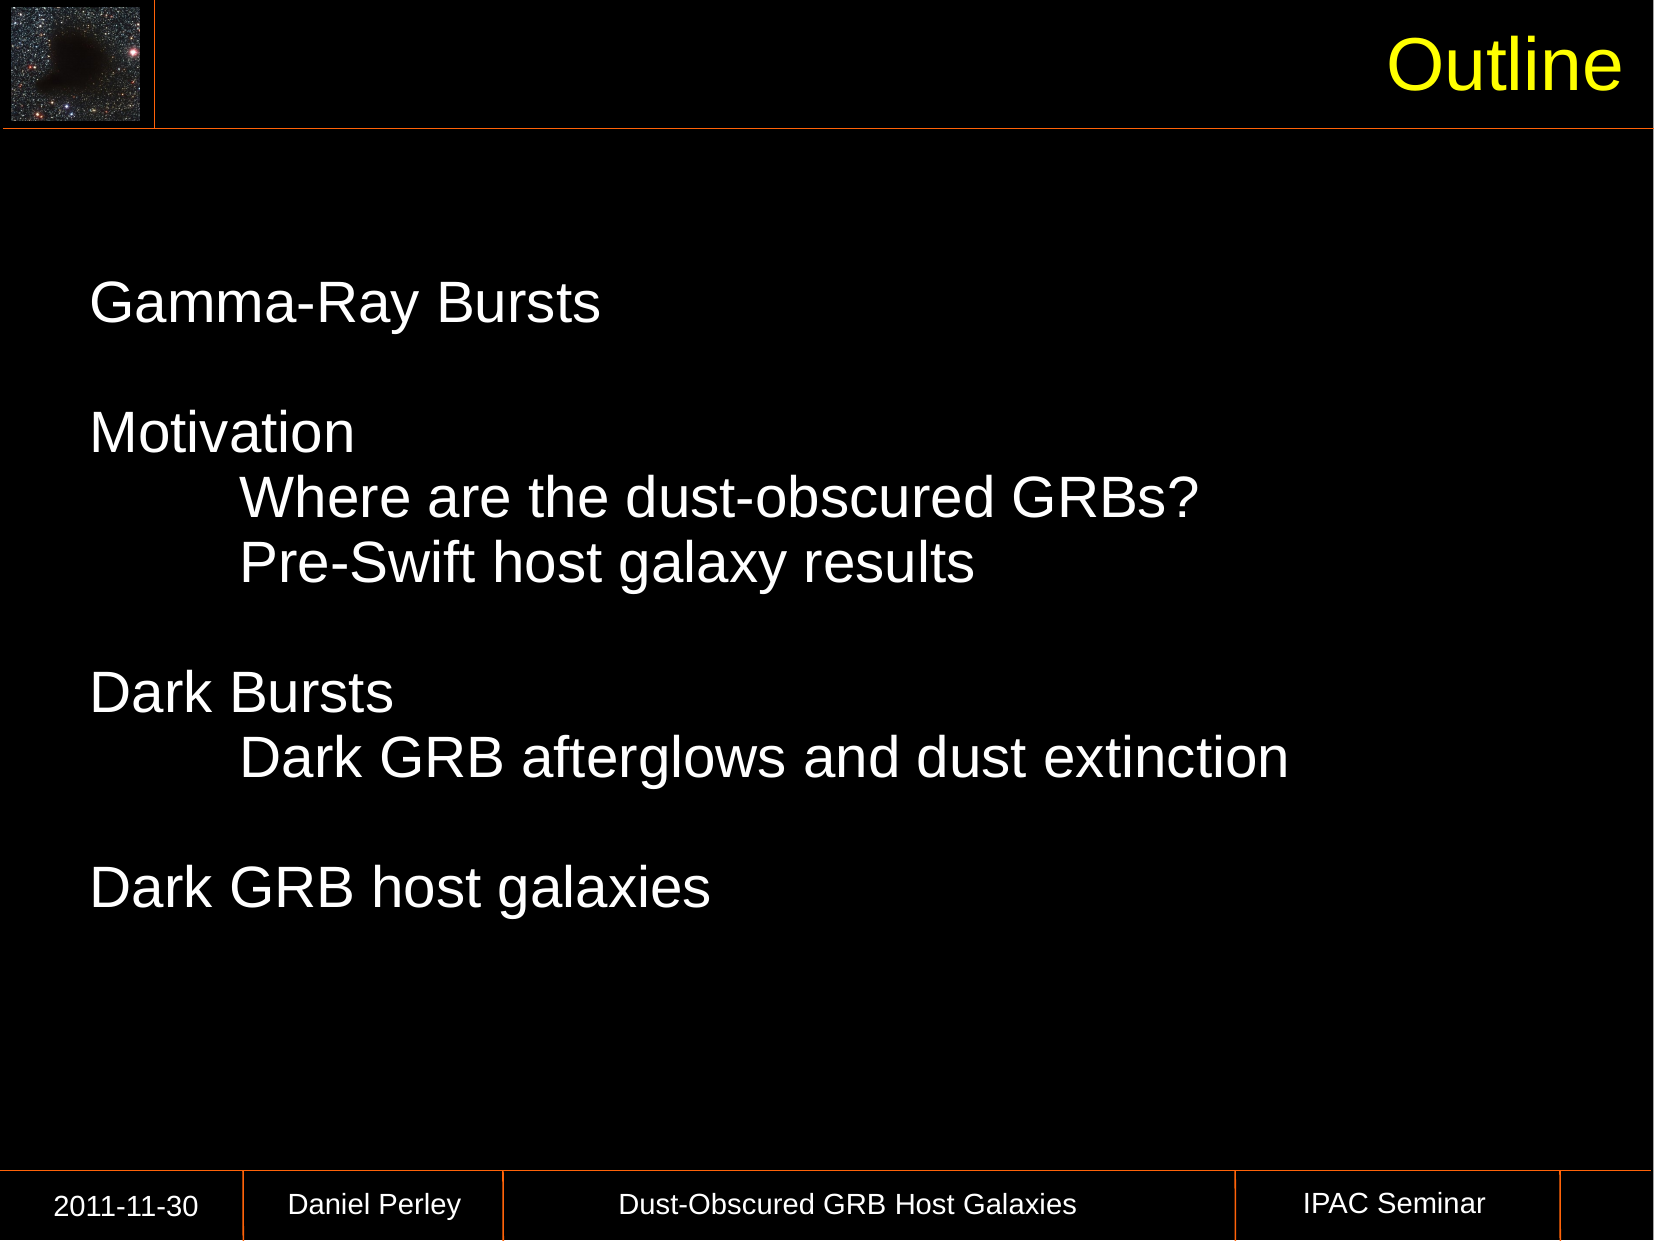

# Outline
Gamma-Ray Bursts
Motivation
		Where are the dust-obscured GRBs?
		Pre-Swift host galaxy results
Dark Bursts
		Dark GRB afterglows and dust extinction
Dark GRB host galaxies
2011-11-30